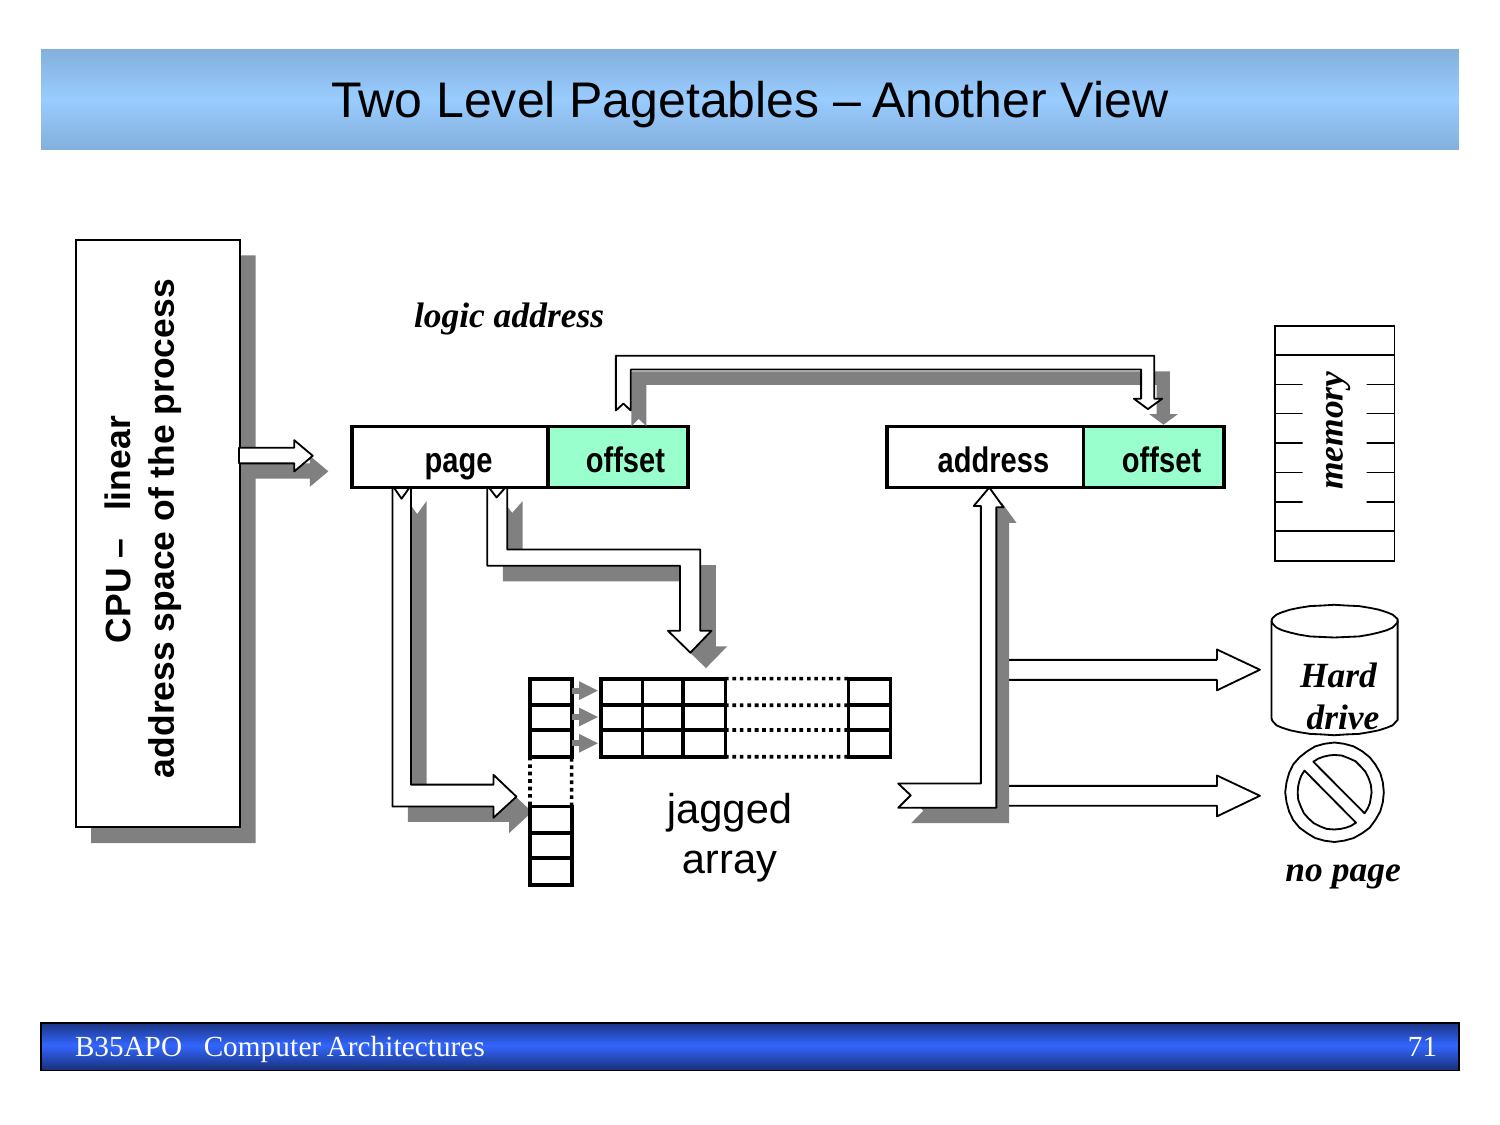

# Two Level Pagetables – Another View
logic address
memory
page
offset
address
offset
linear
address space of the process
CPU –
Hard
drive
jagged
array
no page
B35APO Computer Architectures
71